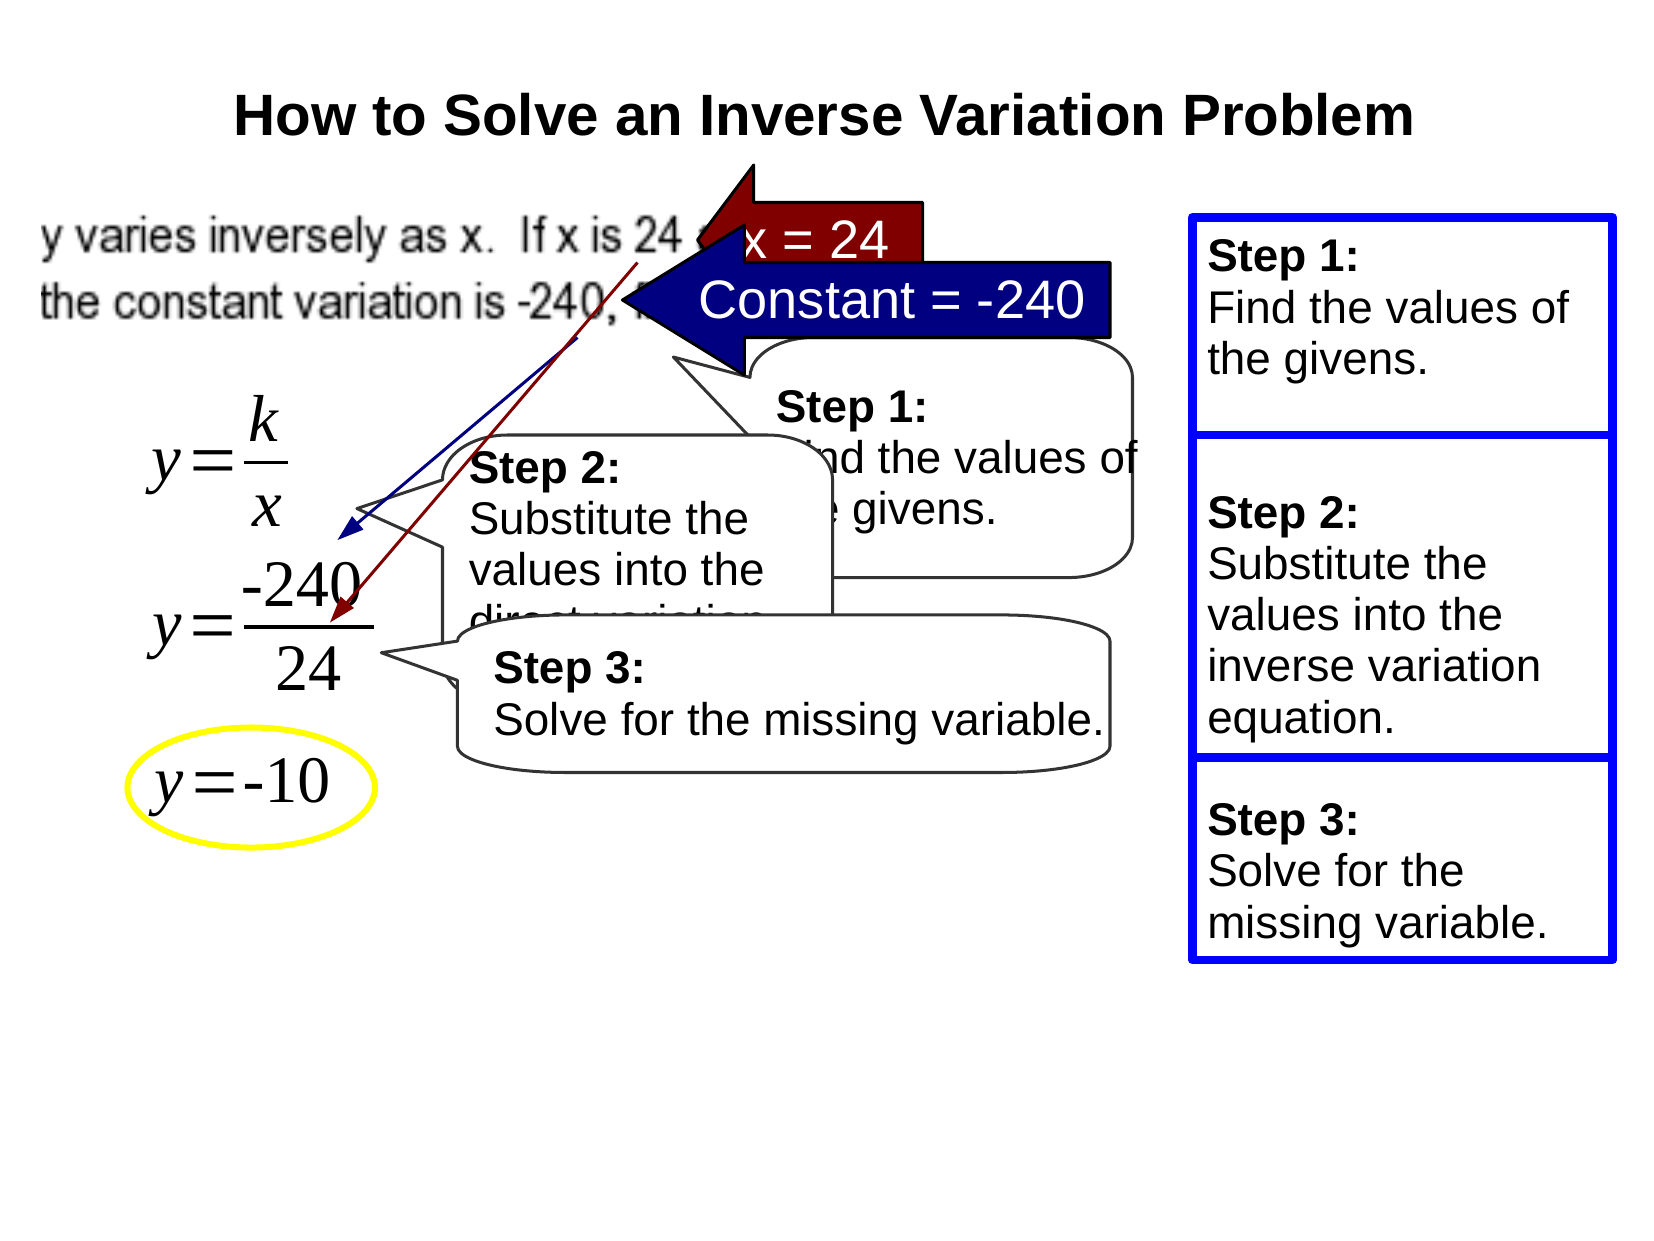

How to Solve an Inverse Variation Problem
x = 24
Step 1:
Find the values of the givens.
Step 2:
Substitute the values into the inverse variation equation.
Step 3:
Solve for the missing variable.
Constant = -240
Step 1:
Find the values of
the givens.
Step 2:
Substitute the
values into the
direct variation
equation.
Step 3:
Solve for the missing variable.